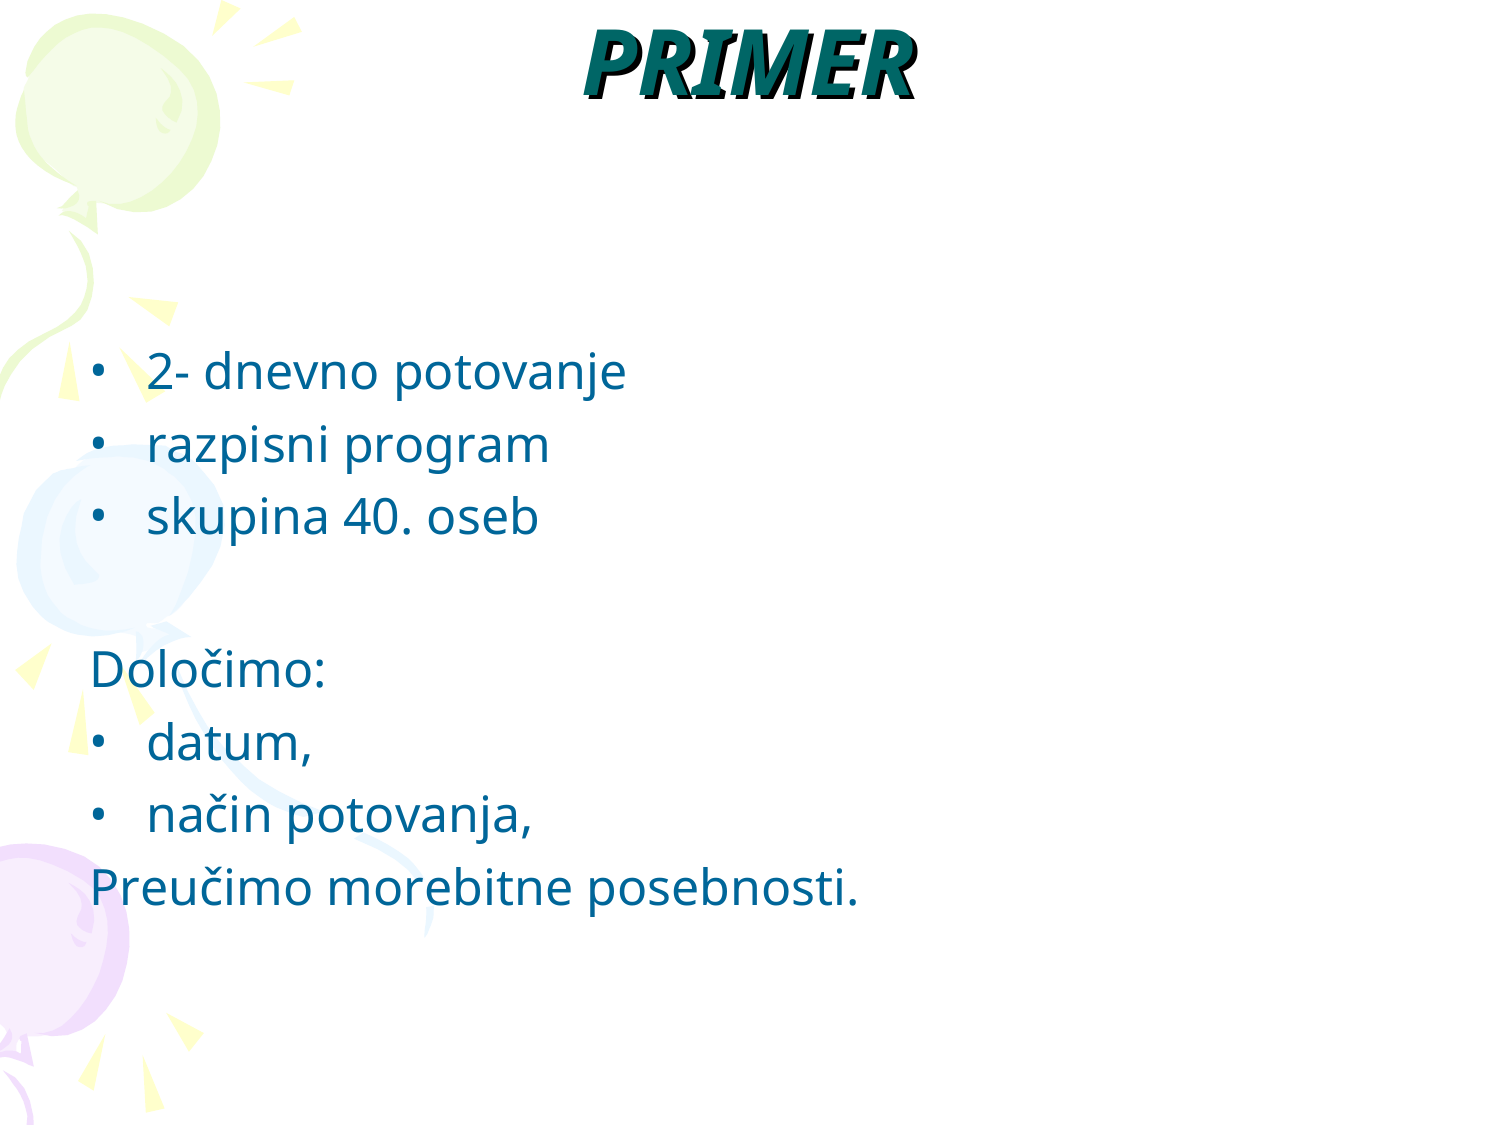

# PRIMER
2- dnevno potovanje
razpisni program
skupina 40. oseb
Določimo:
datum,
način potovanja,
Preučimo morebitne posebnosti.